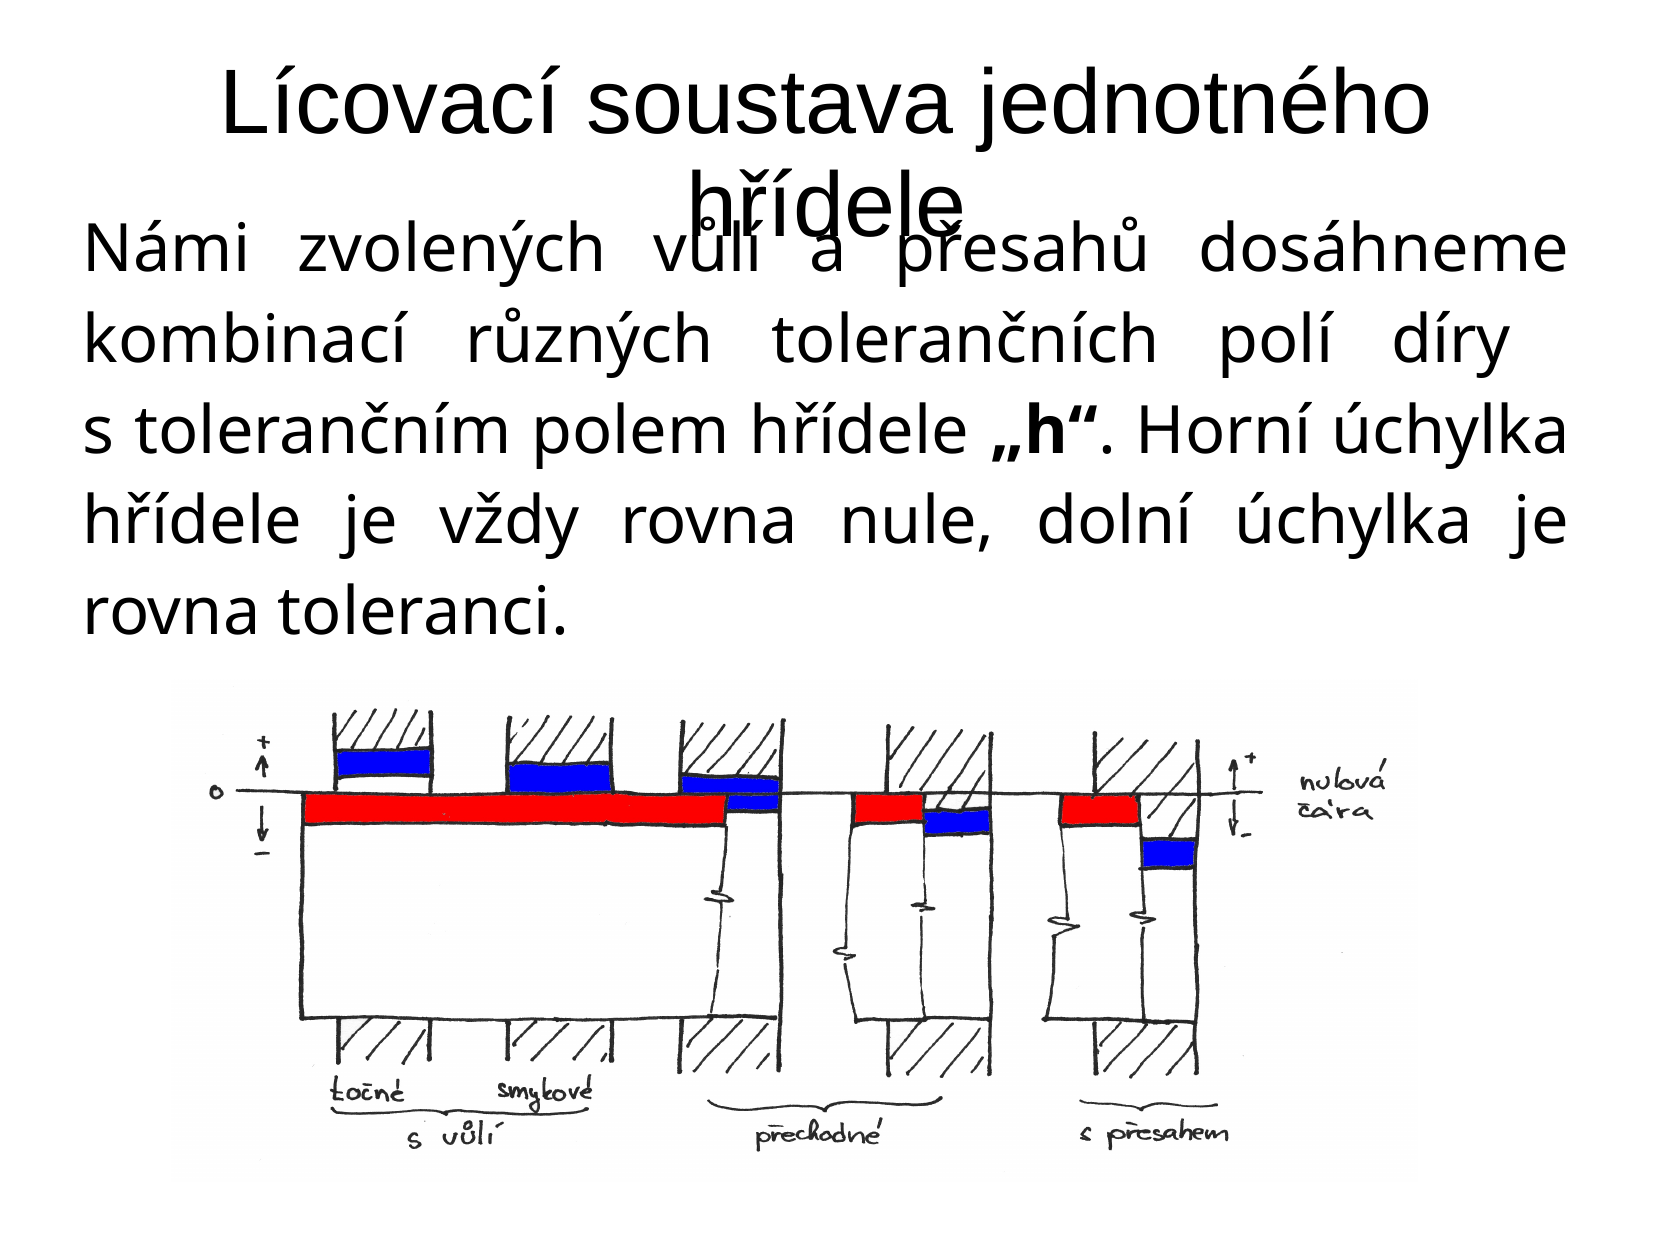

# Lícovací soustava jednotného hřídele
Námi zvolených vůlí a přesahů dosáhneme kombinací různých tolerančních polí díry
s tolerančním polem hřídele „h“. Horní úchylka hřídele je vždy rovna nule, dolní úchylka je rovna toleranci.